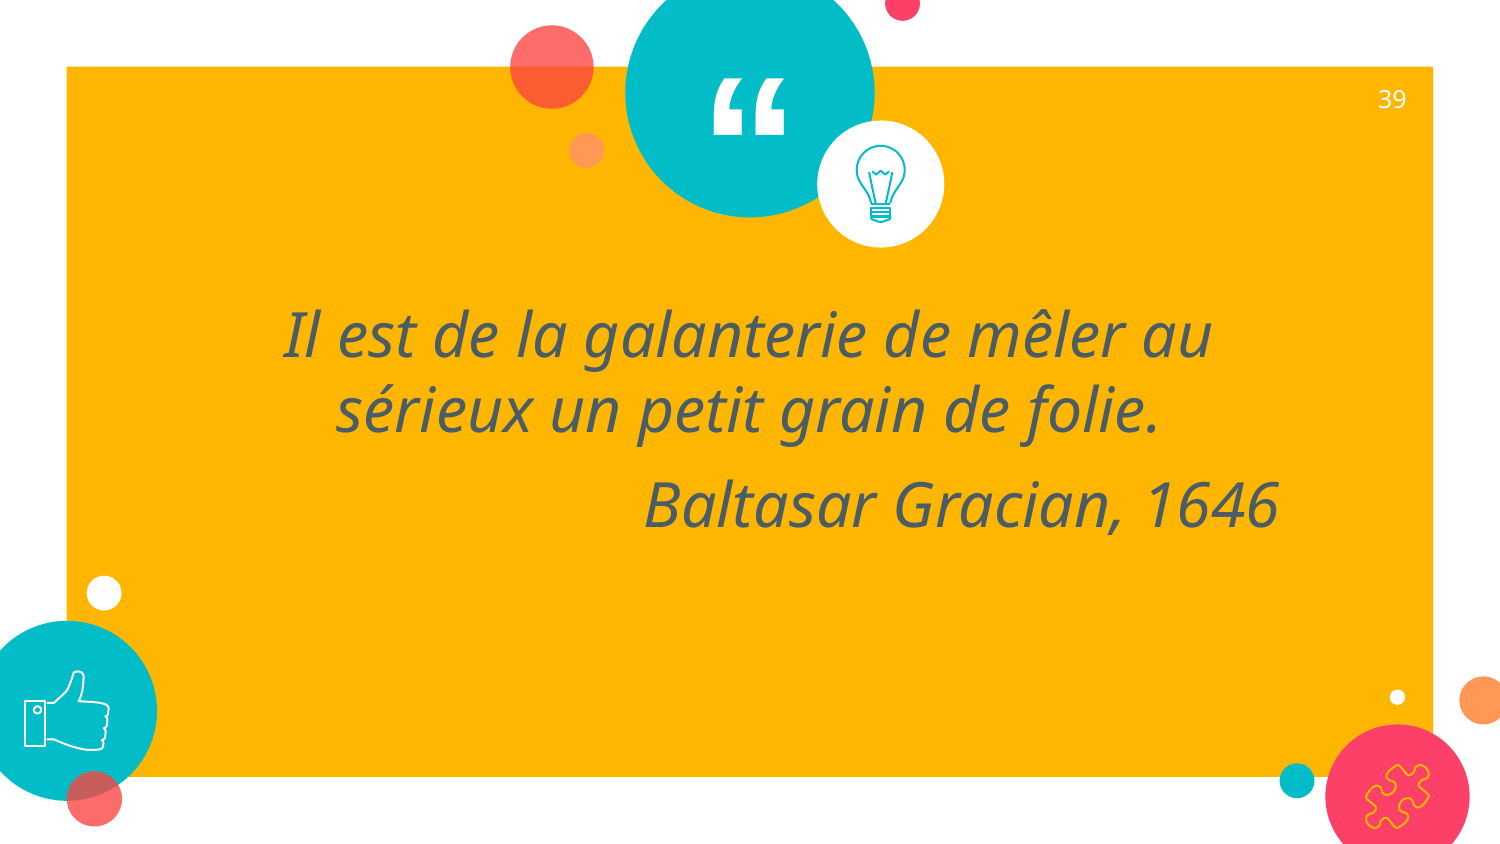

# Il est de la galanterie de mêler au sérieux un petit grain de folie.
Baltasar Gracian, 1646